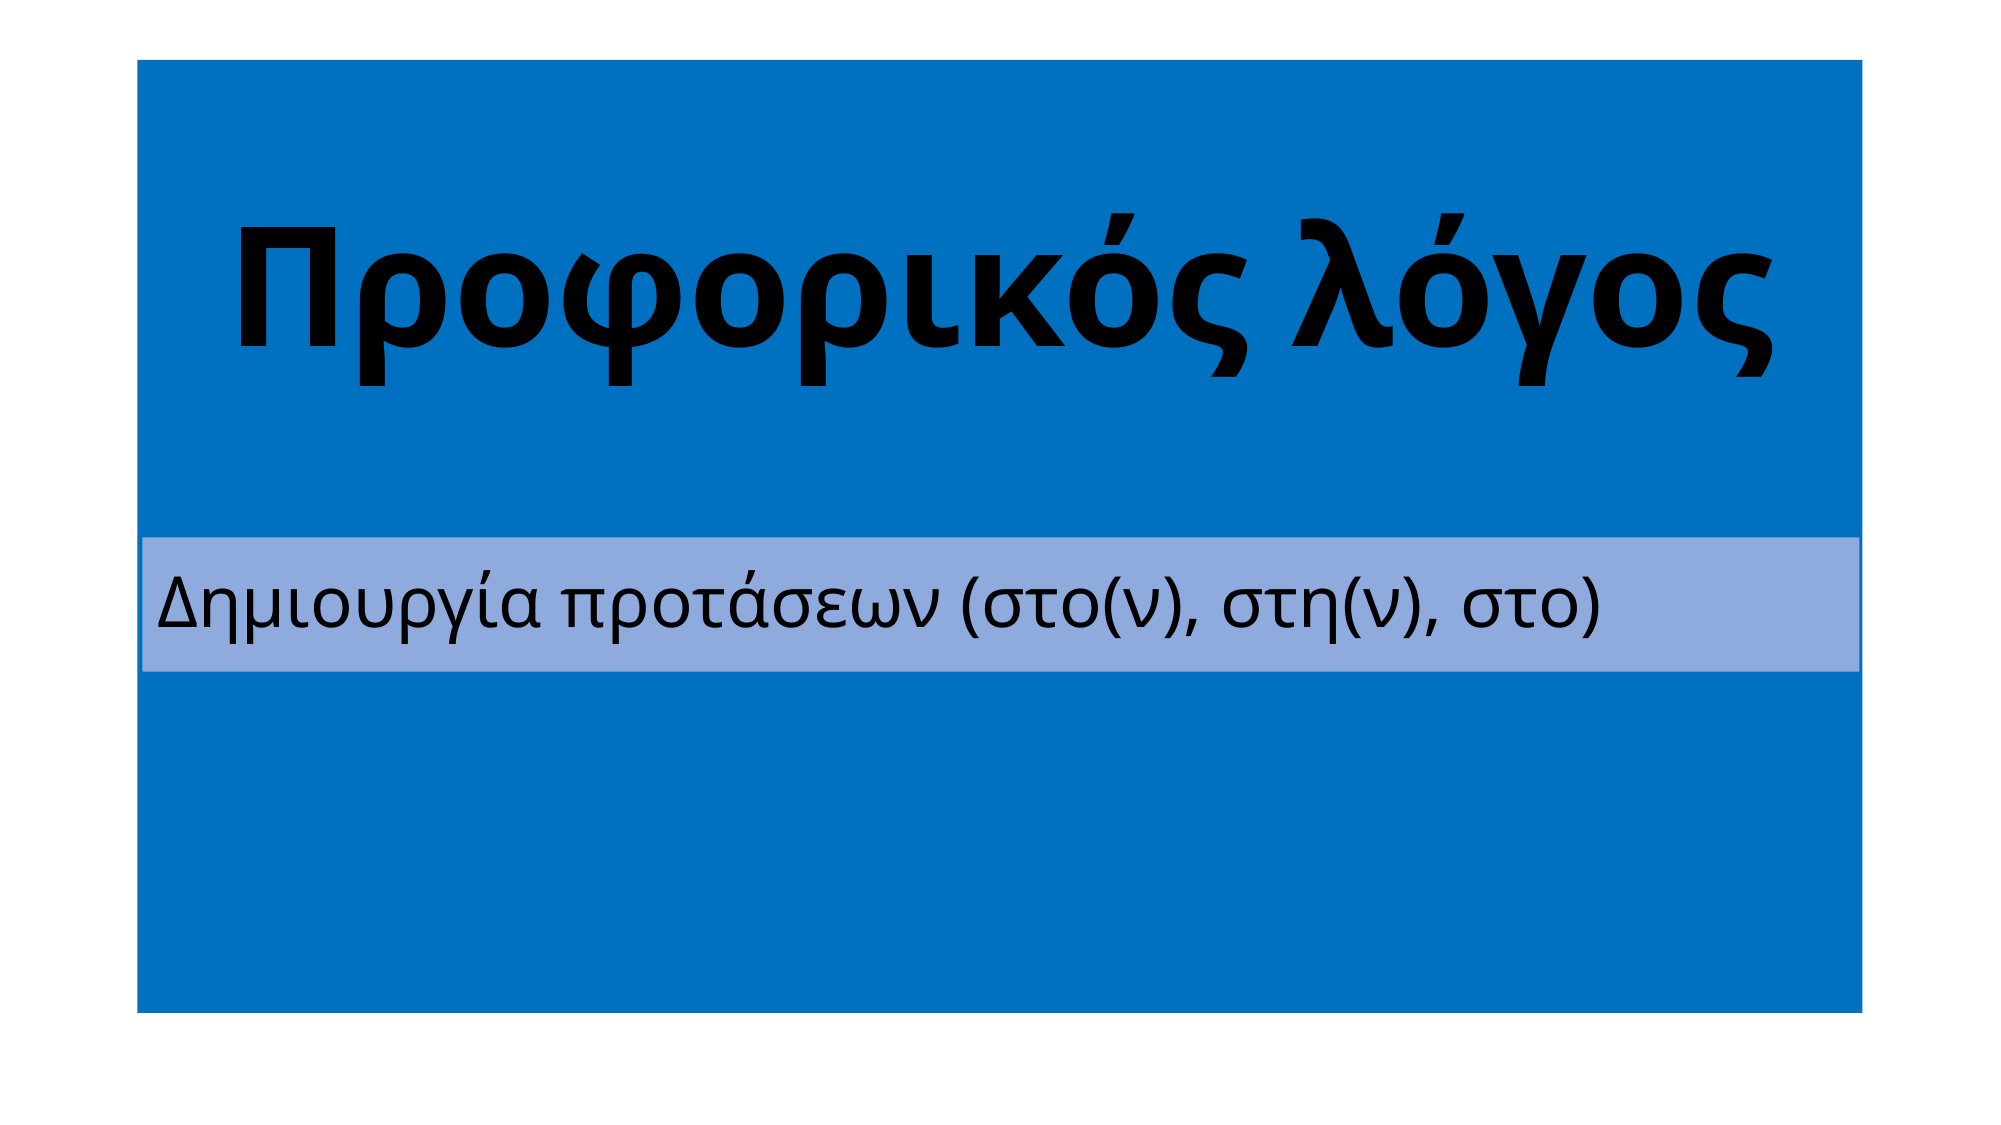

# Προφορικός λόγος
Δημιουργία προτάσεων (στο(ν), στη(ν), στο)